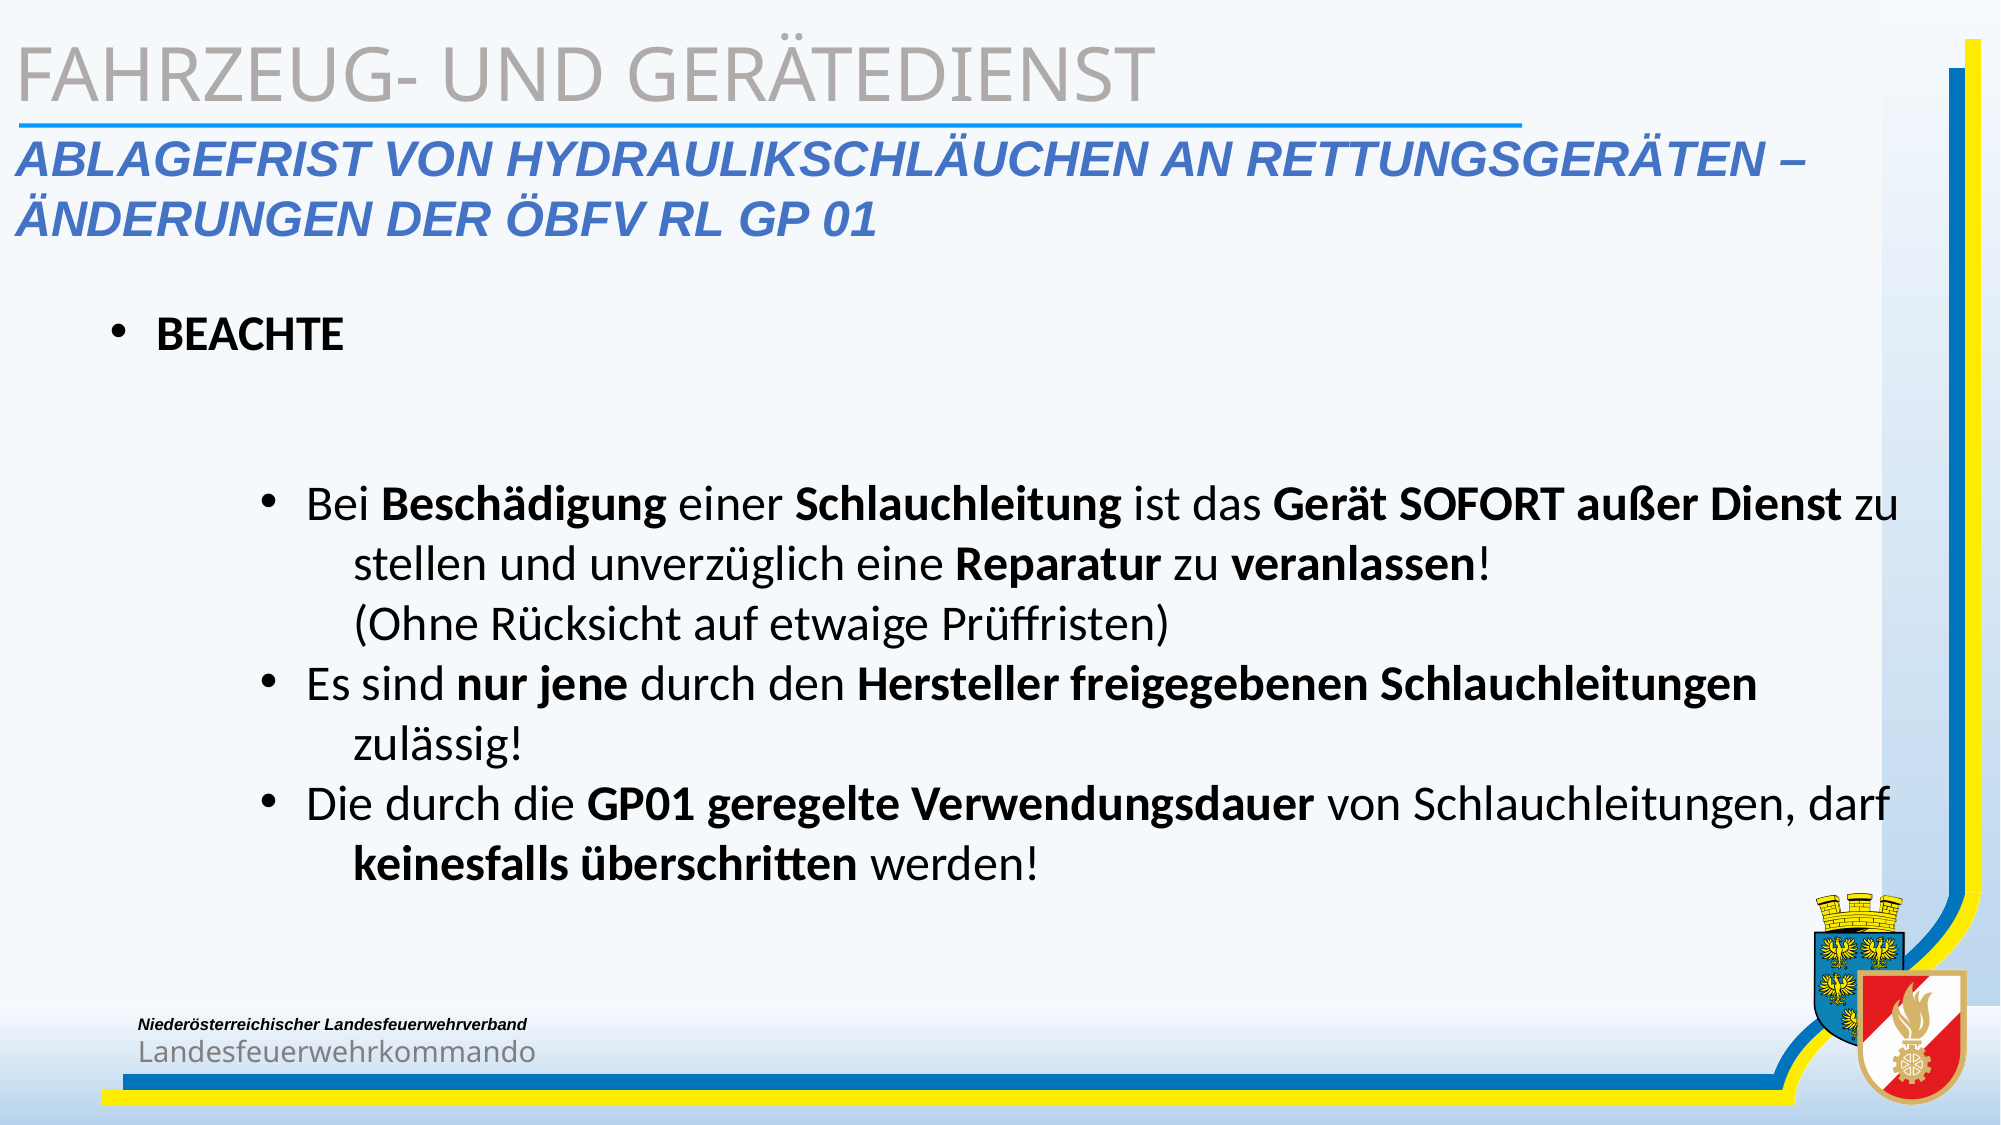

FAHRZEUG- UND GERÄTEDIENST
ABLAGEFRIST VON HYDRAULIKSCHLÄUCHEN AN RETTUNGSGERÄTEN –
ÄNDERUNGEN DER ÖBFV RL GP 01
BEACHTE
Bei Beschädigung einer Schlauchleitung ist das Gerät SOFORT außer Dienst zu stellen und unverzüglich eine Reparatur zu veranlassen!
(Ohne Rücksicht auf etwaige Prüffristen)
Es sind nur jene durch den Hersteller freigegebenen Schlauchleitungen zulässig!
Die durch die GP01 geregelte Verwendungsdauer von Schlauchleitungen, darf keinesfalls überschritten werden!